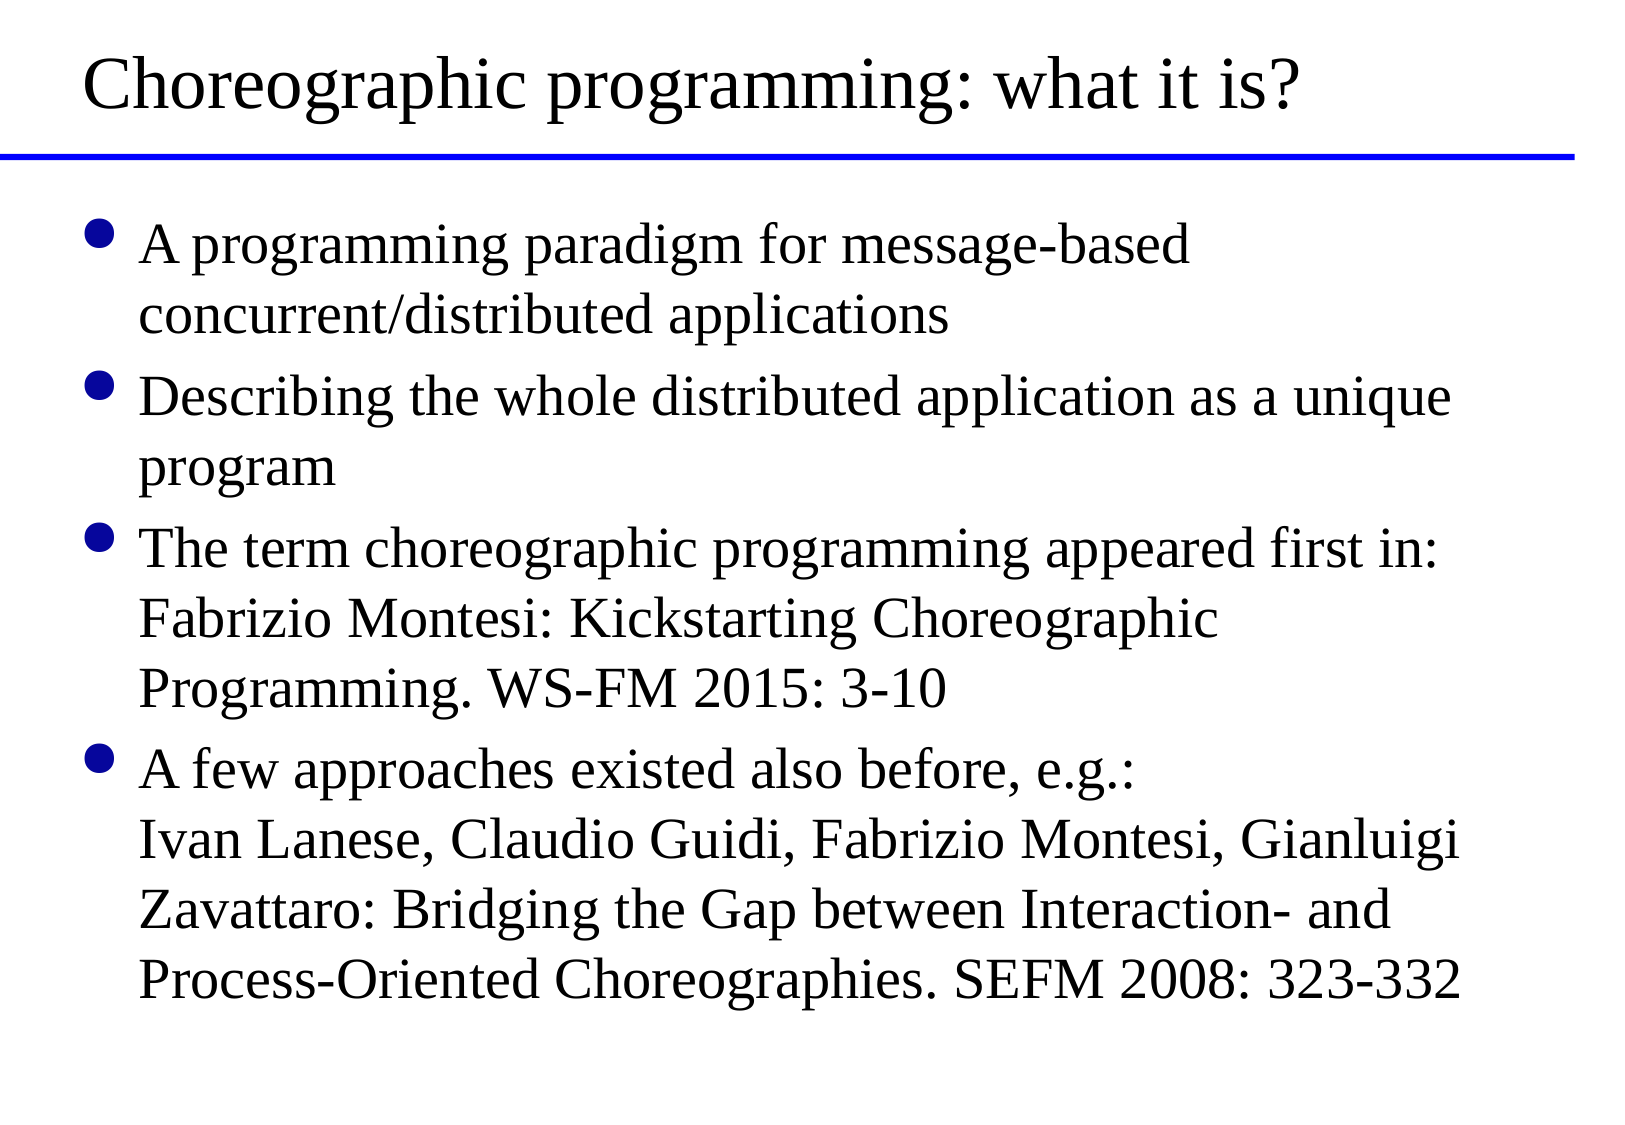

# Choreographic programming: what it is?
A programming paradigm for message-based concurrent/distributed applications
Describing the whole distributed application as a unique program
The term choreographic programming appeared first in:
Fabrizio Montesi: Kickstarting Choreographic Programming. WS-FM 2015: 3-10
A few approaches existed also before, e.g.:
Ivan Lanese, Claudio Guidi, Fabrizio Montesi, Gianluigi Zavattaro: Bridging the Gap between Interaction- and Process-Oriented Choreographies. SEFM 2008: 323-332